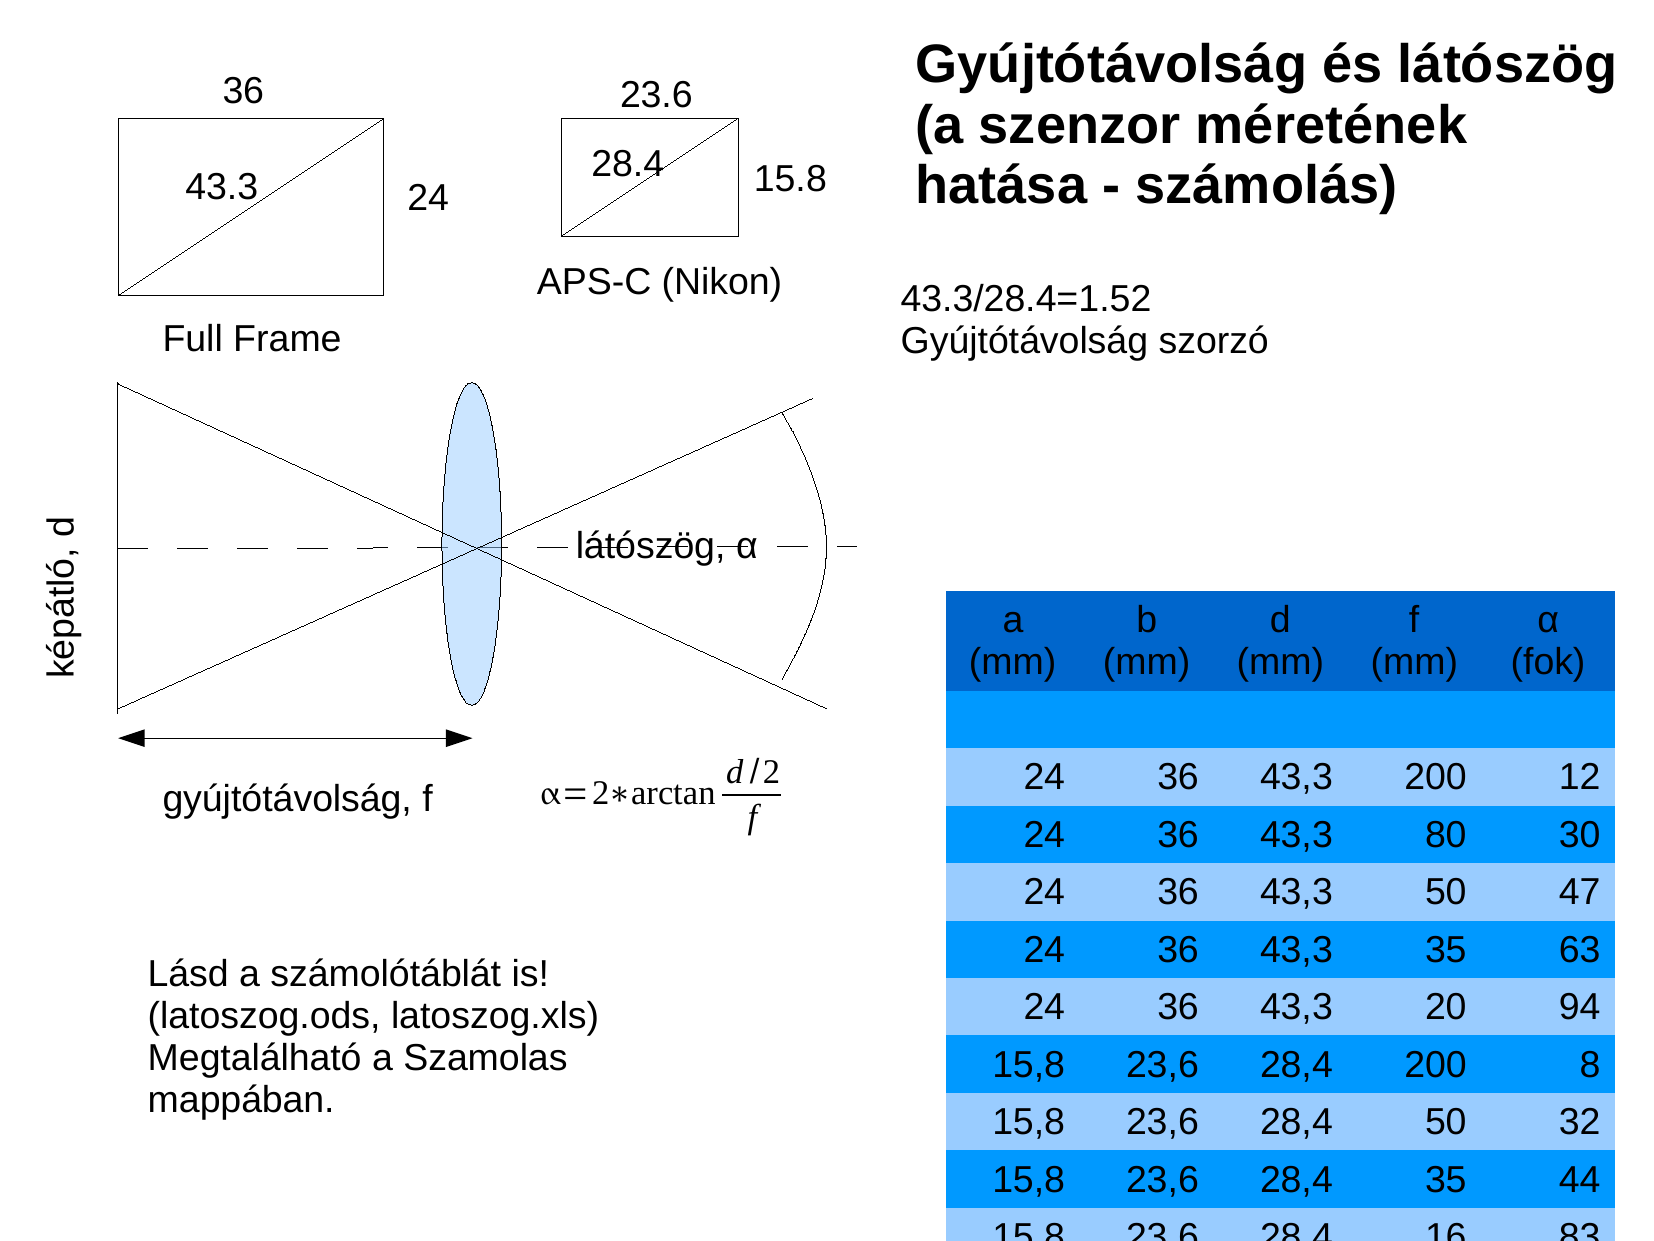

Gyújtótávolság és látószög
(a szenzor méretének
hatása - számolás)
36
23.6
28.4
15.8
43.3
24
APS-C (Nikon)
43.3/28.4=1.52
Gyújtótávolság szorzó
Full Frame
látószög, α
képátló, d
| a (mm) | b (mm) | d (mm) | f (mm) | α (fok) |
| --- | --- | --- | --- | --- |
| | | | | |
| 24 | 36 | 43,3 | 200 | 12 |
| 24 | 36 | 43,3 | 80 | 30 |
| 24 | 36 | 43,3 | 50 | 47 |
| 24 | 36 | 43,3 | 35 | 63 |
| 24 | 36 | 43,3 | 20 | 94 |
| 15,8 | 23,6 | 28,4 | 200 | 8 |
| 15,8 | 23,6 | 28,4 | 50 | 32 |
| 15,8 | 23,6 | 28,4 | 35 | 44 |
| 15,8 | 23,6 | 28,4 | 16 | 83 |
gyújtótávolság, f
Lásd a számolótáblát is!
(latoszog.ods, latoszog.xls)
Megtalálható a Szamolas
mappában.